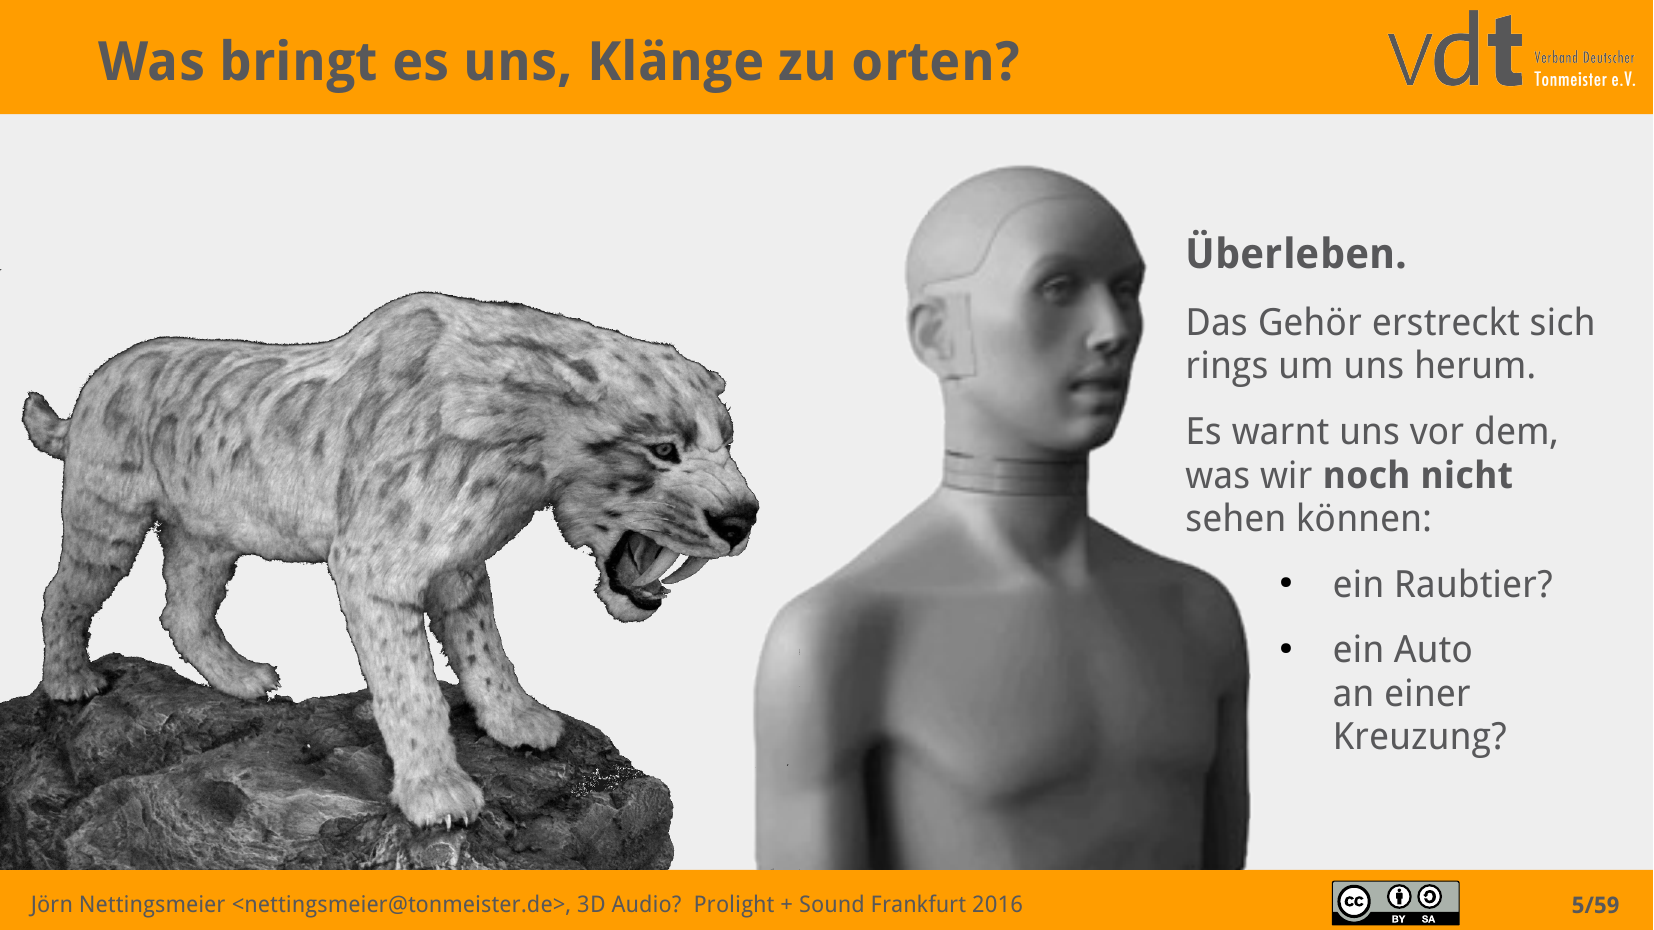

Was bringt es uns, Klänge zu orten?
#
Überleben.
Das Gehör erstreckt sich
rings um uns herum.
Es warnt uns vor dem,
was wir noch nicht
sehen können:
ein Raubtier?
ein Auto
an einer
Kreuzung?